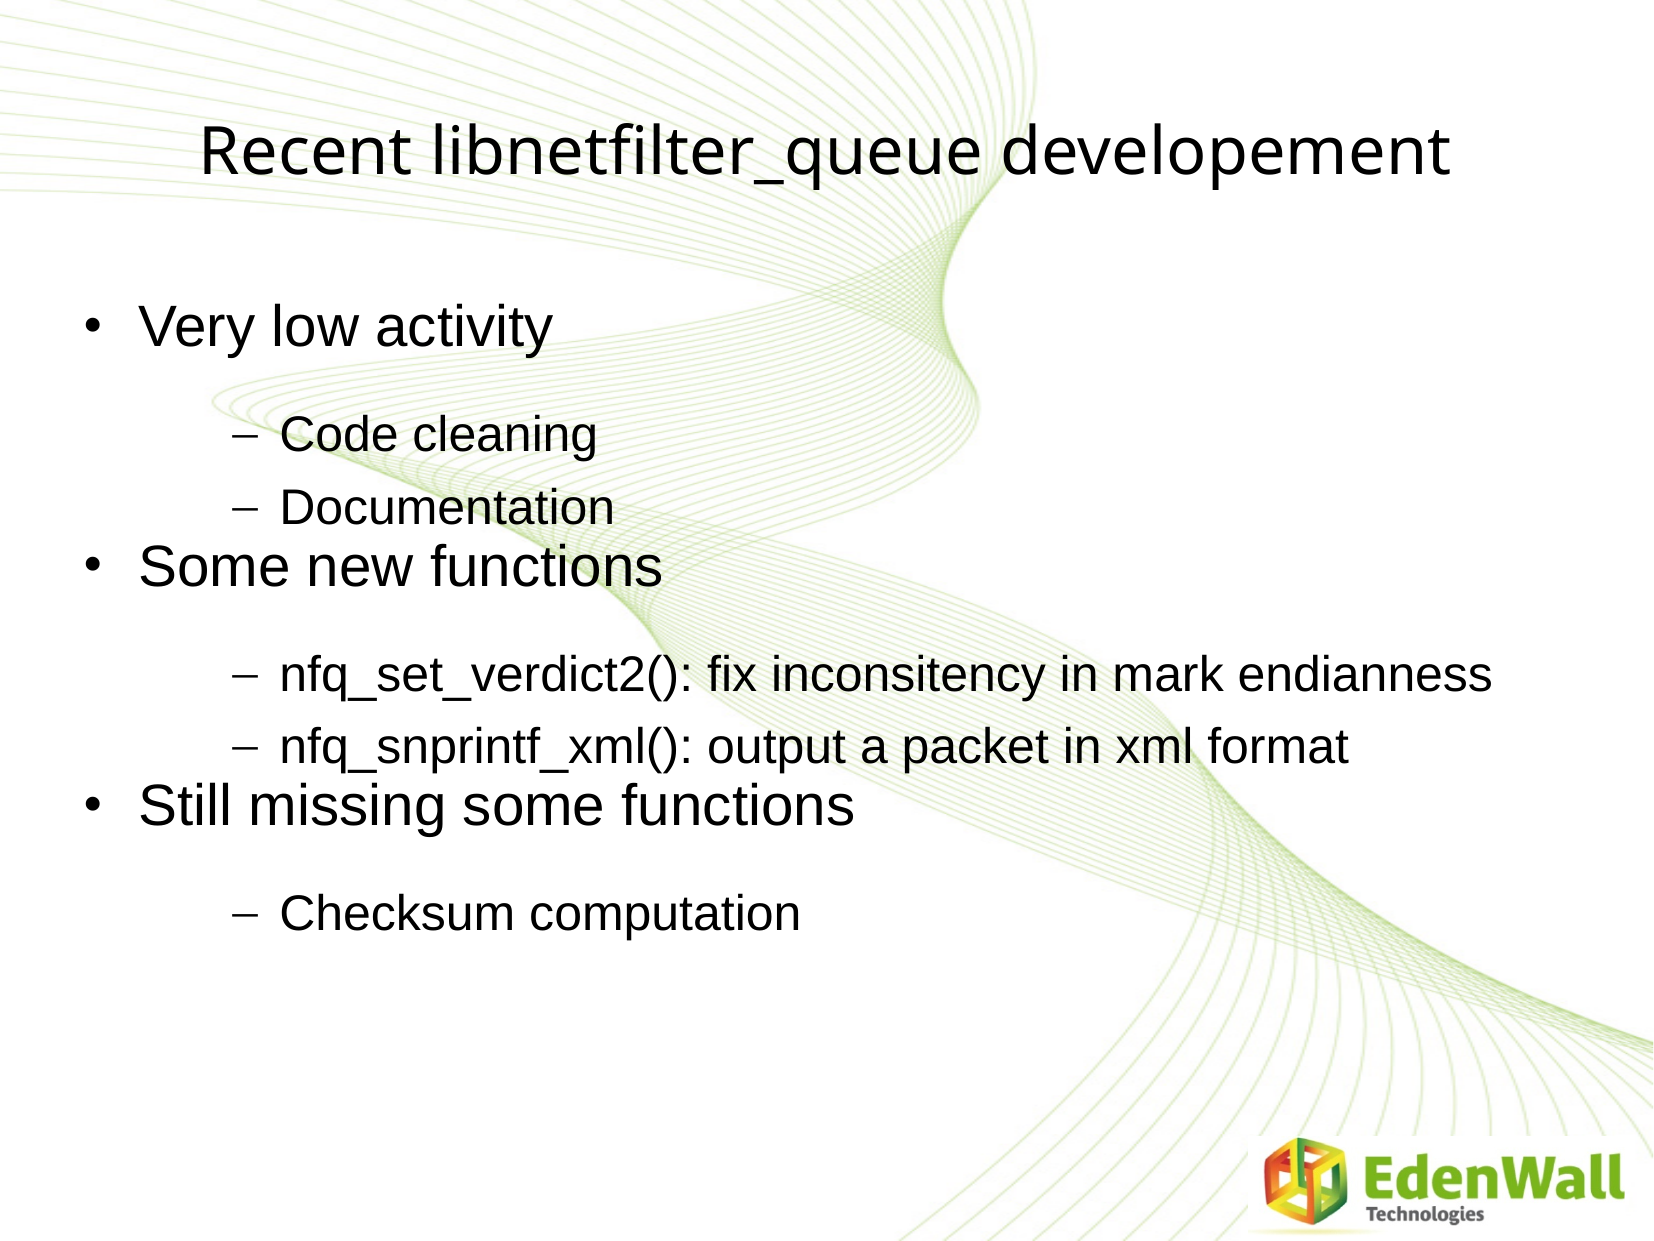

# Recent libnetfilter_queue developement
Very low activity
Code cleaning
Documentation
Some new functions
nfq_set_verdict2(): fix inconsitency in mark endianness
nfq_snprintf_xml(): output a packet in xml format
Still missing some functions
Checksum computation